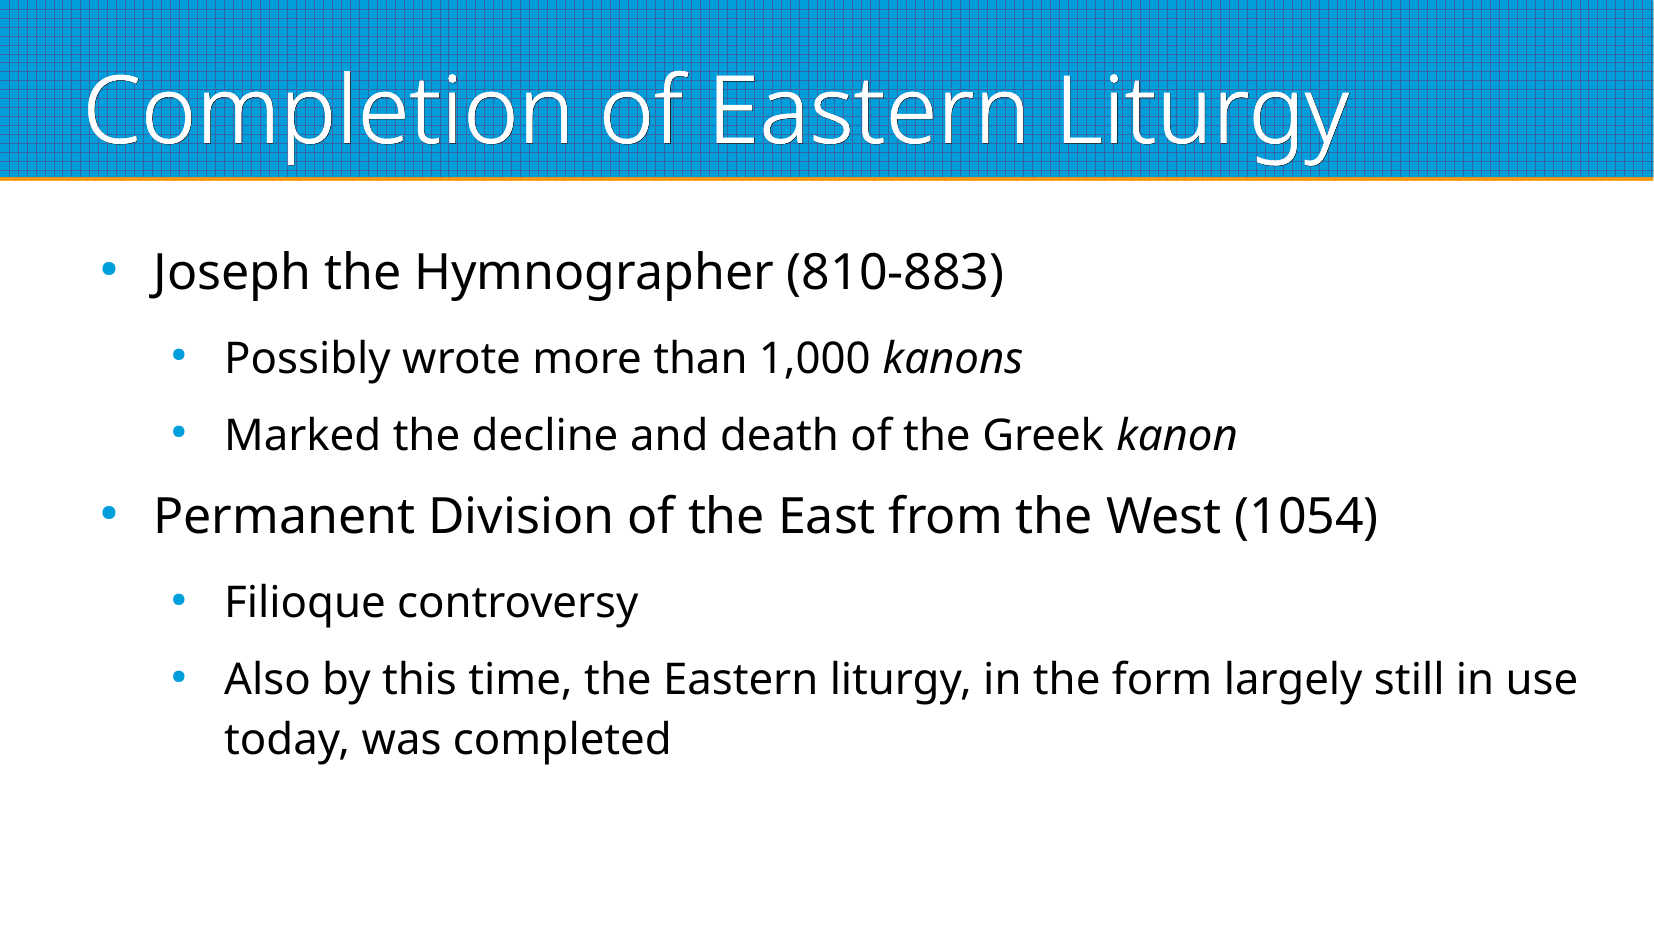

# Completion of Eastern Liturgy
Joseph the Hymnographer (810-883)
Possibly wrote more than 1,000 kanons
Marked the decline and death of the Greek kanon
Permanent Division of the East from the West (1054)
Filioque controversy
Also by this time, the Eastern liturgy, in the form largely still in use today, was completed